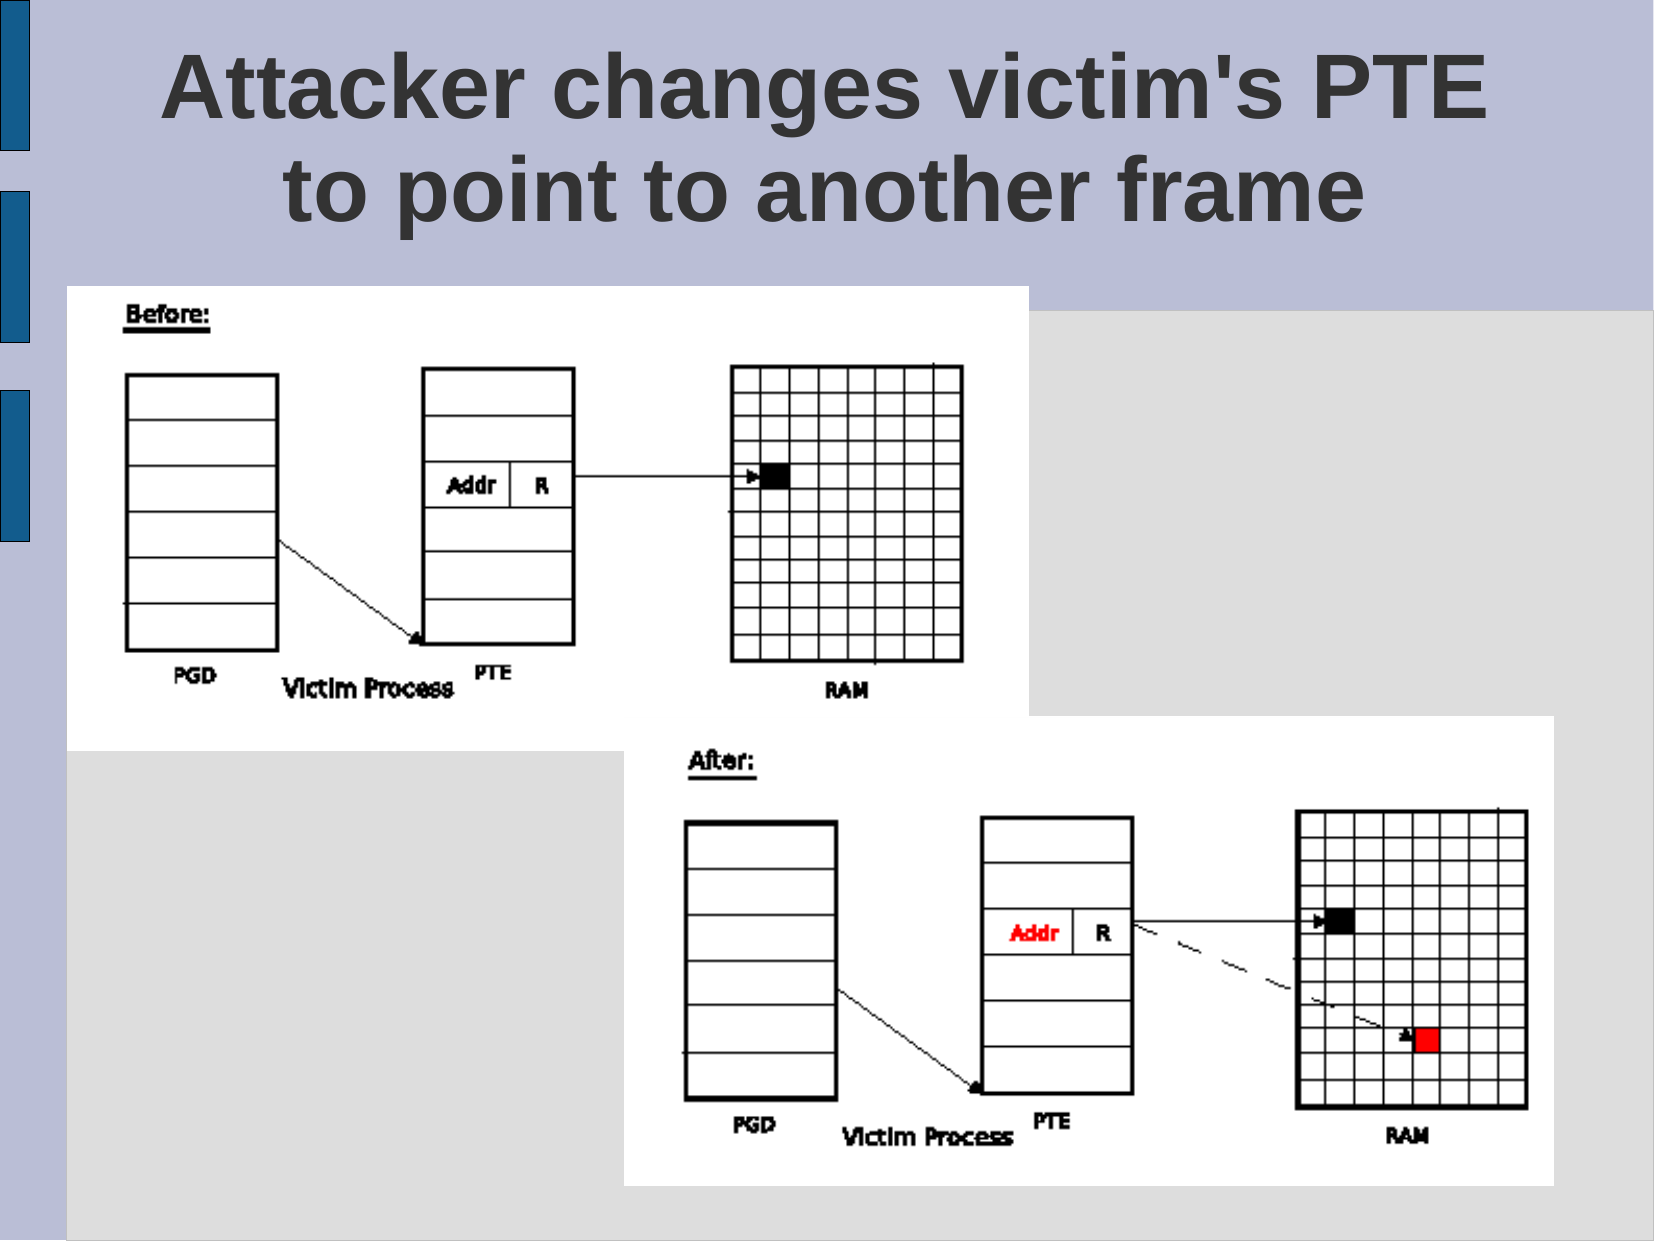

# Attacker changes victim's PTE to point to another frame